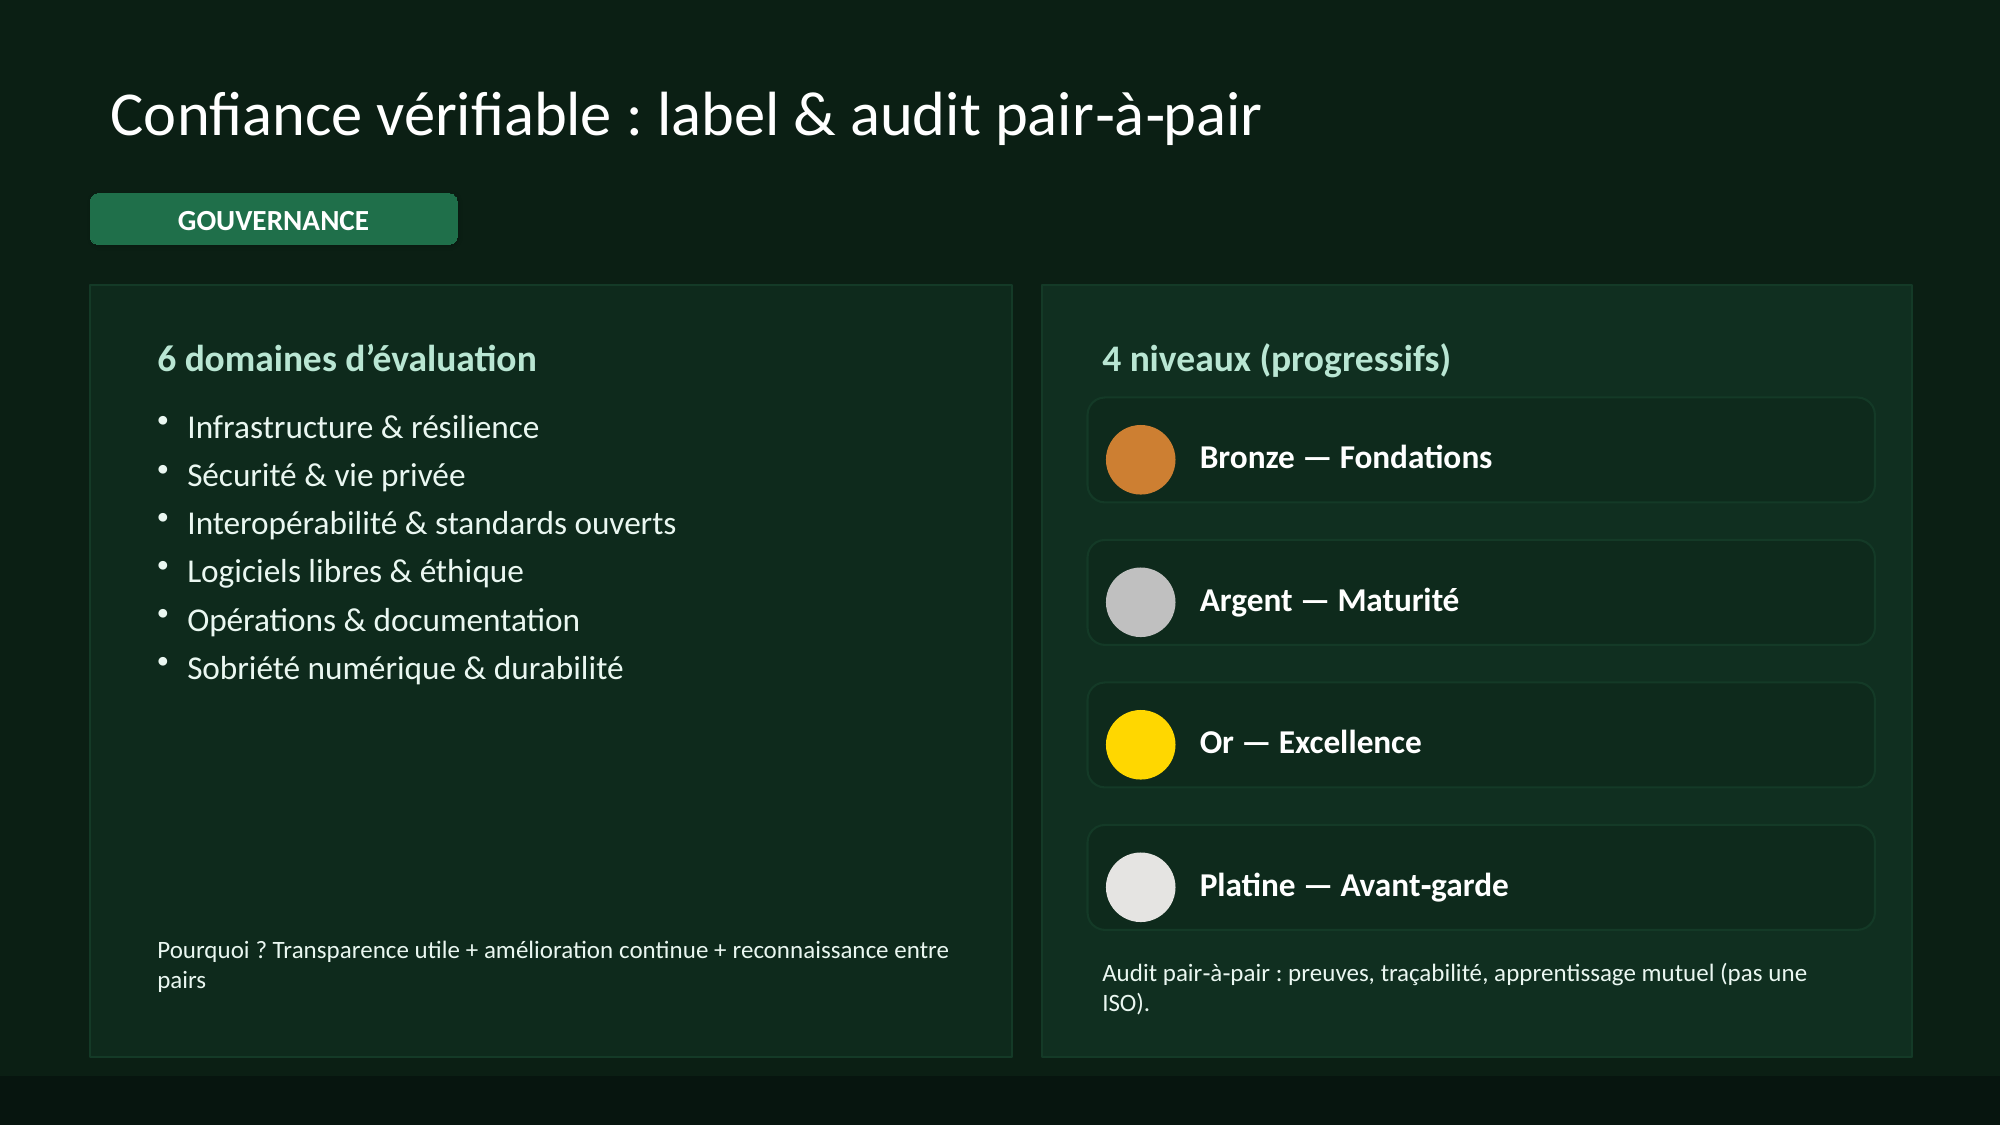

Confiance vérifiable : label & audit pair‑à‑pair
GOUVERNANCE
6 domaines d’évaluation
4 niveaux (progressifs)
Infrastructure & résilience
Sécurité & vie privée
Interopérabilité & standards ouverts
Logiciels libres & éthique
Opérations & documentation
Sobriété numérique & durabilité
Bronze — Fondations
Argent — Maturité
Or — Excellence
Platine — Avant‑garde
Pourquoi ? Transparence utile + amélioration continue + reconnaissance entre pairs
Audit pair‑à‑pair : preuves, traçabilité, apprentissage mutuel (pas une ISO).
Gouvernance — label de prestige